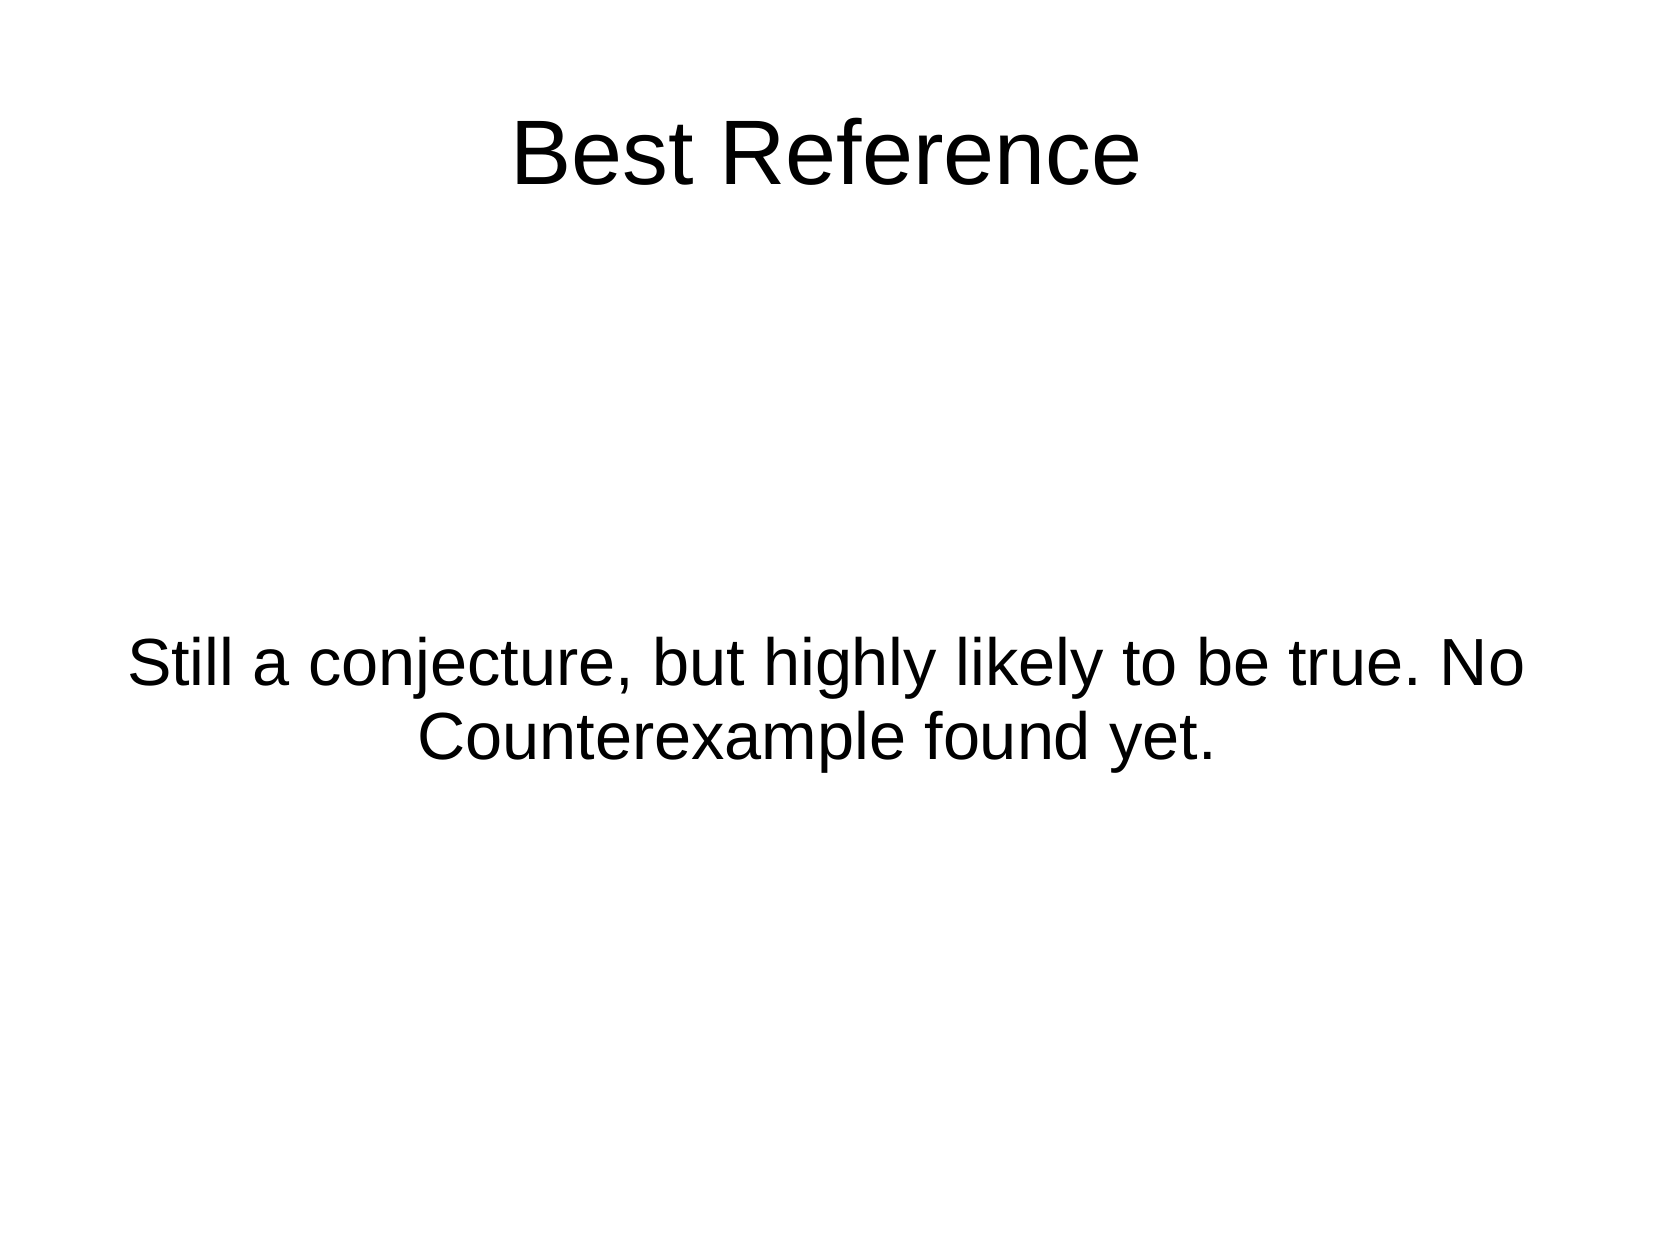

# Best Reference
Still a conjecture, but highly likely to be true. No Counterexample found yet.